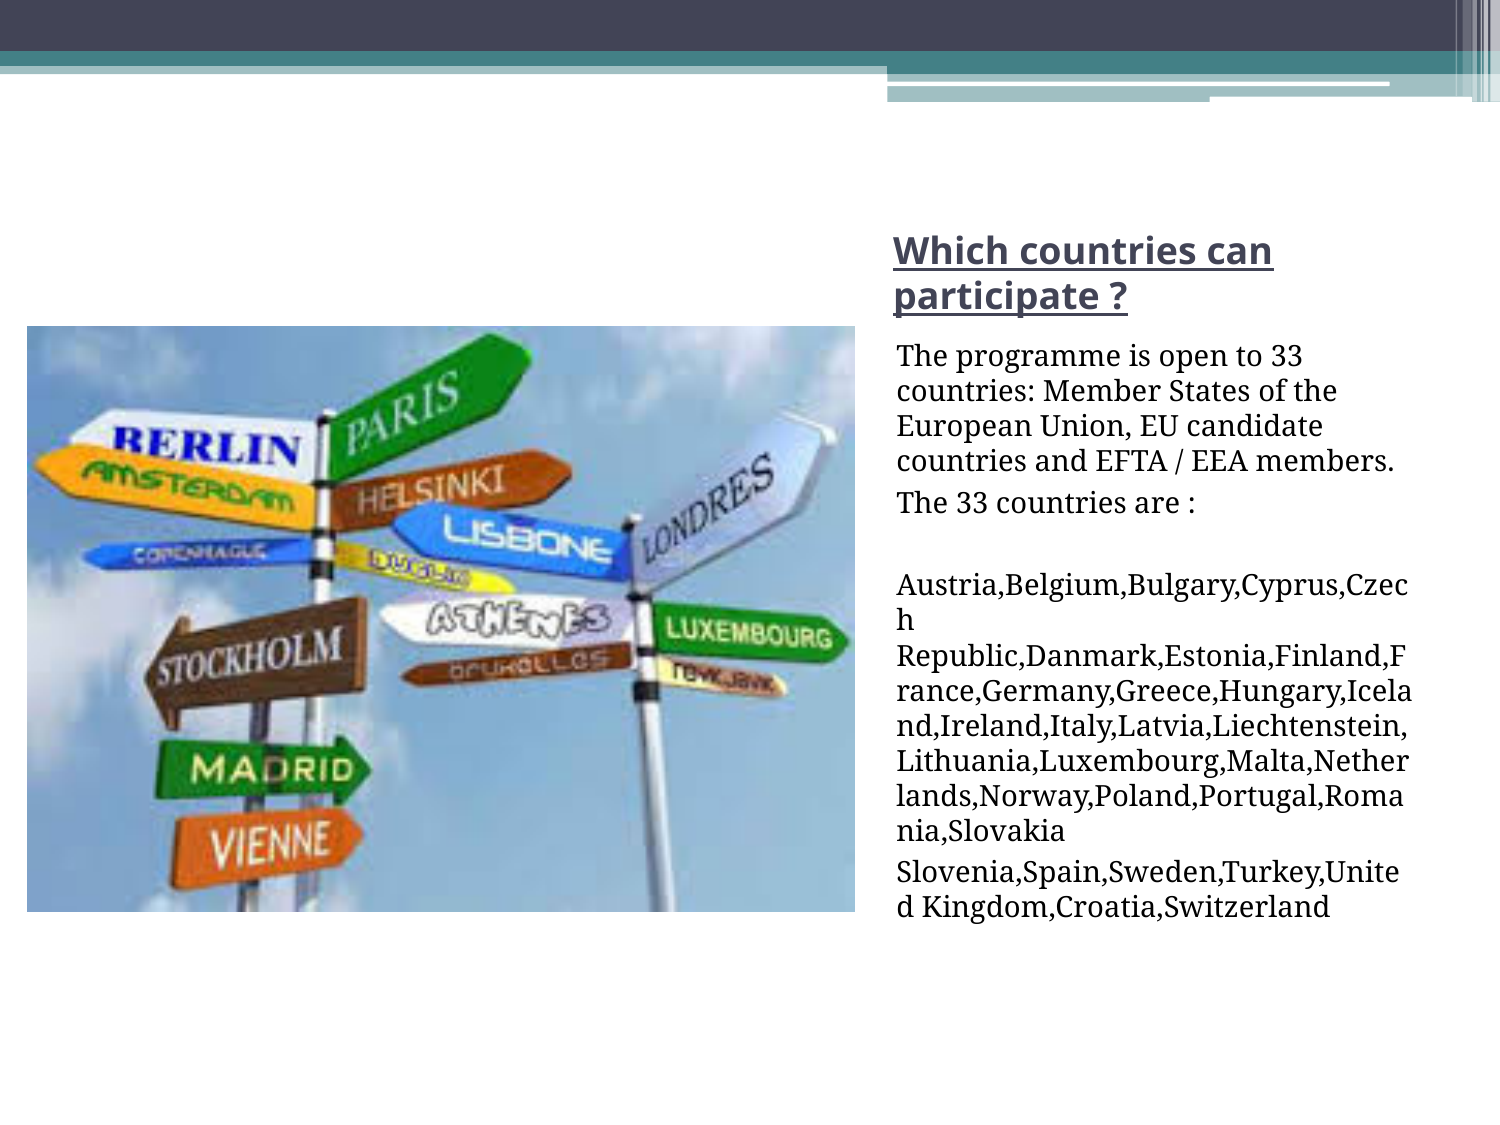

# Which countries can participate ?
The programme is open to 33 countries: Member States of the European Union, EU candidate countries and EFTA / EEA members.
The 33 countries are :
Austria,Belgium,Bulgary,Cyprus,Czech Republic,Danmark,Estonia,Finland,France,Germany,Greece,Hungary,Iceland,Ireland,Italy,Latvia,Liechtenstein,Lithuania,Luxembourg,Malta,Netherlands,Norway,Poland,Portugal,Romania,Slovakia
Slovenia,Spain,Sweden,Turkey,United Kingdom,Croatia,Switzerland